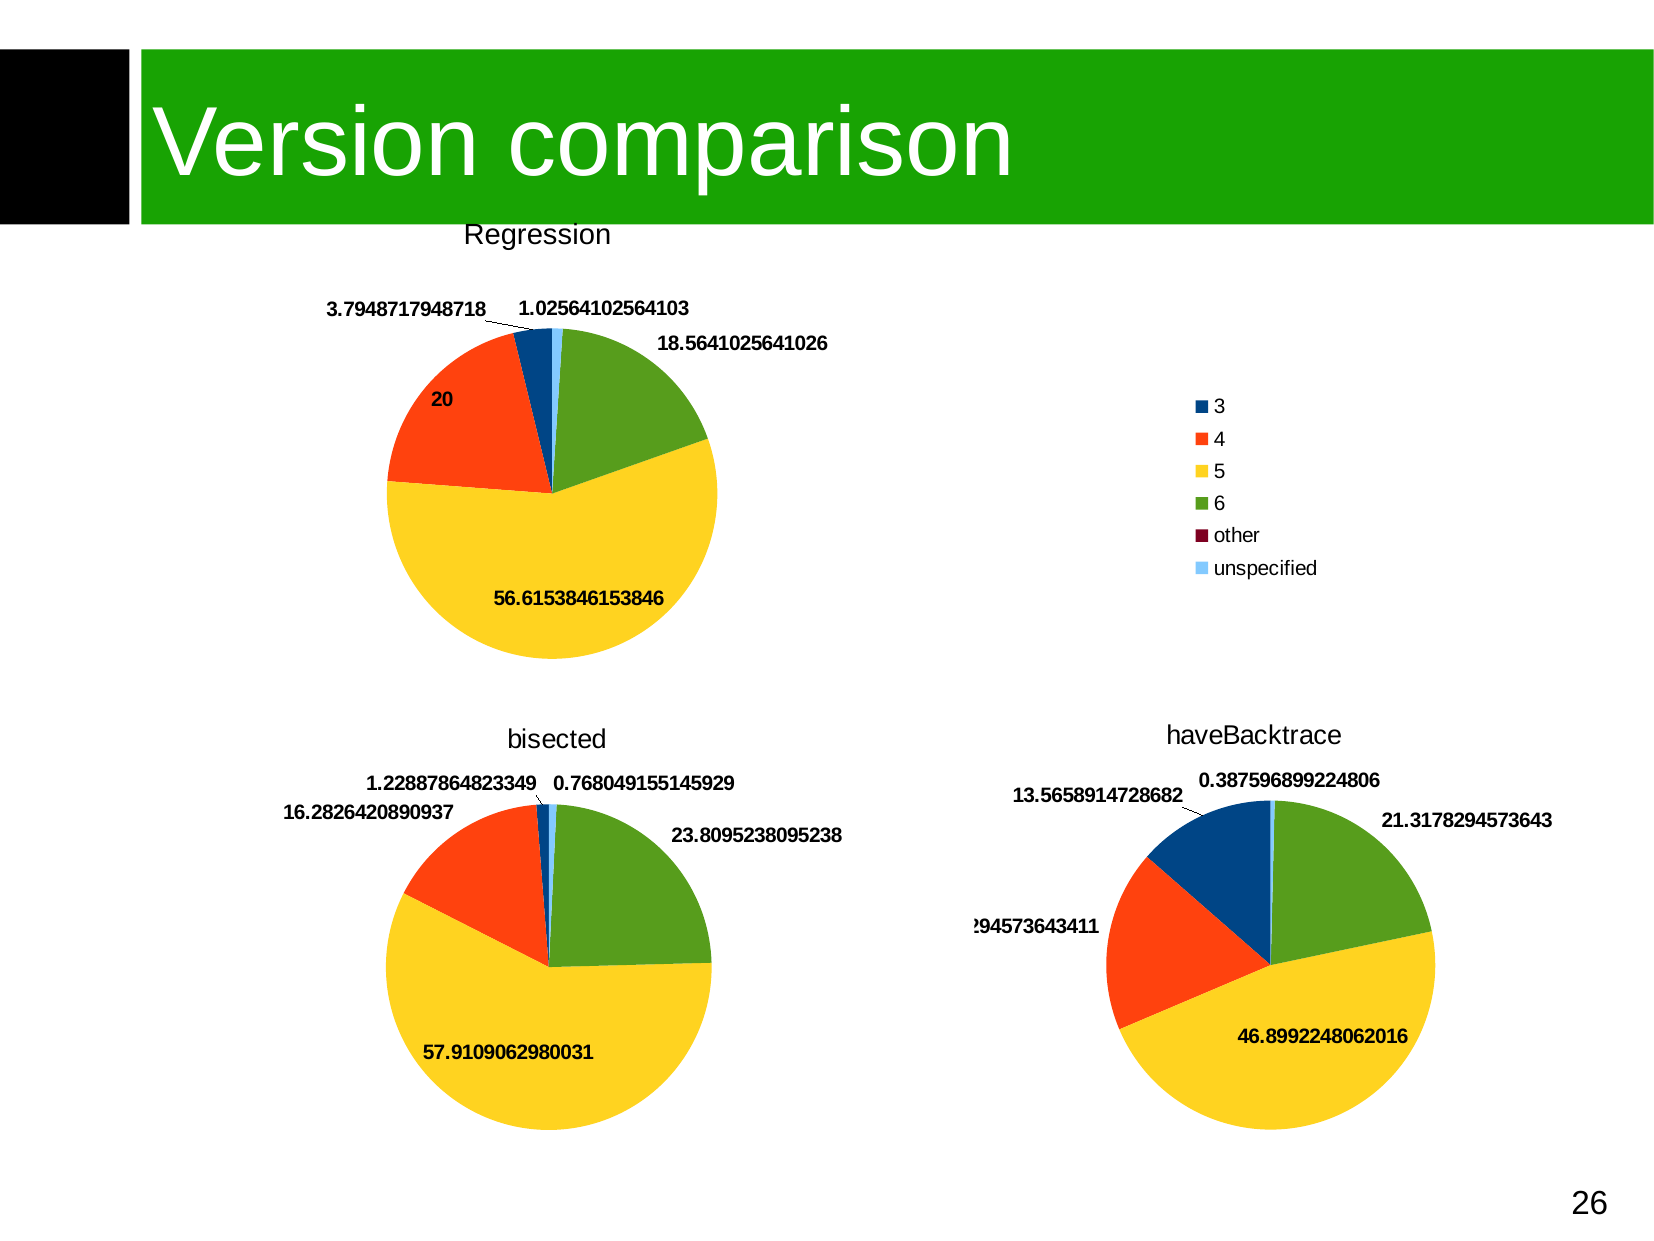

# Version comparison
Regression
### Chart
| Category | Column G |
|---|---|
| 3 | 3.7948717948718 |
| 4 | 20.0 |
| 5 | 56.6153846153846 |
| 6 | 18.5641025641026 |
| other | 0.0 |
| unspecified | 1.02564102564103 |
### Chart: haveBacktrace
| Category | Column G |
|---|---|
| 3 | 13.5658914728682 |
| 4 | 17.8294573643411 |
| 5 | 46.8992248062016 |
| 6 | 21.3178294573643 |
| other | 0.0 |
| unspecified | 0.387596899224806 |
### Chart: bisected
| Category | Column G |
|---|---|
| 3 | 1.22887864823349 |
| 4 | 16.2826420890937 |
| 5 | 57.9109062980031 |
| 6 | 23.8095238095238 |
| other | 0.0 |
| unspecified | 0.768049155145929 |